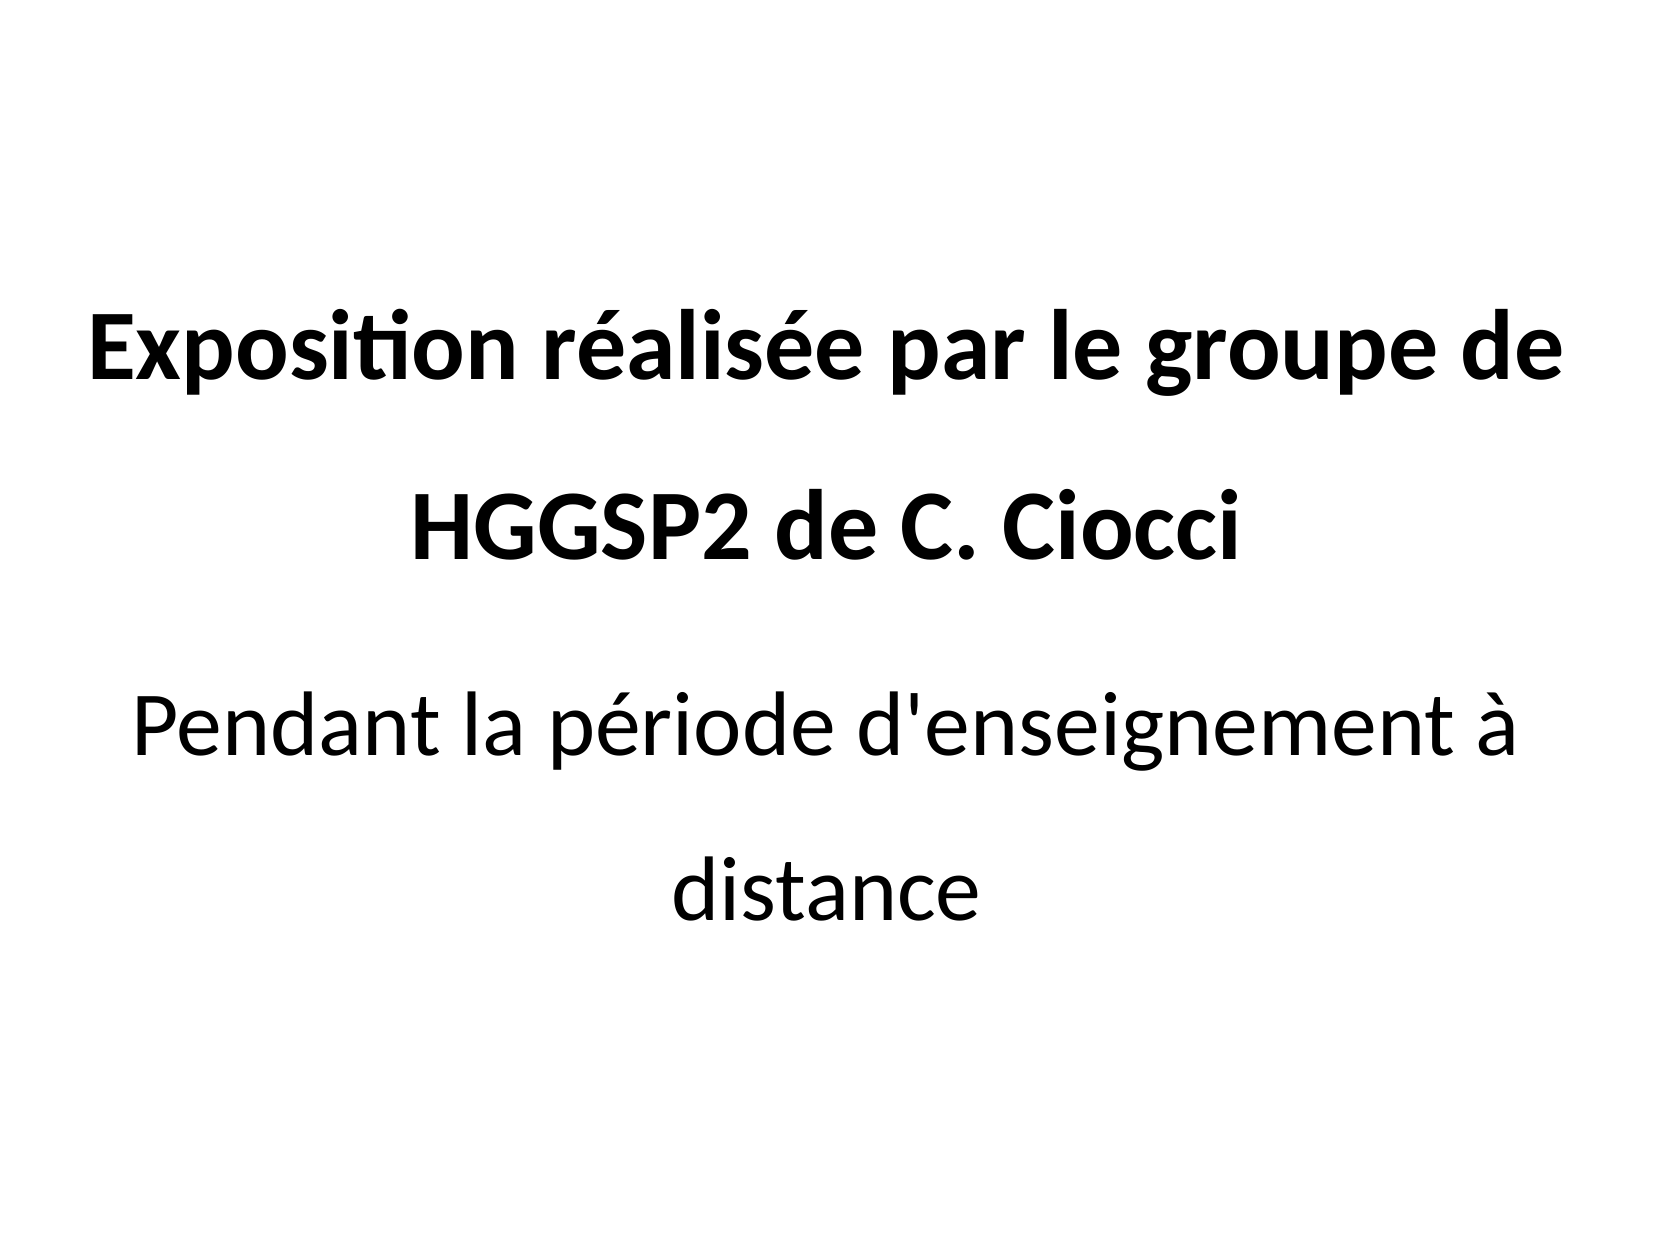

# Exposition réalisée par le groupe de HGGSP2 de C. Ciocci
Pendant la période d'enseignement à distance